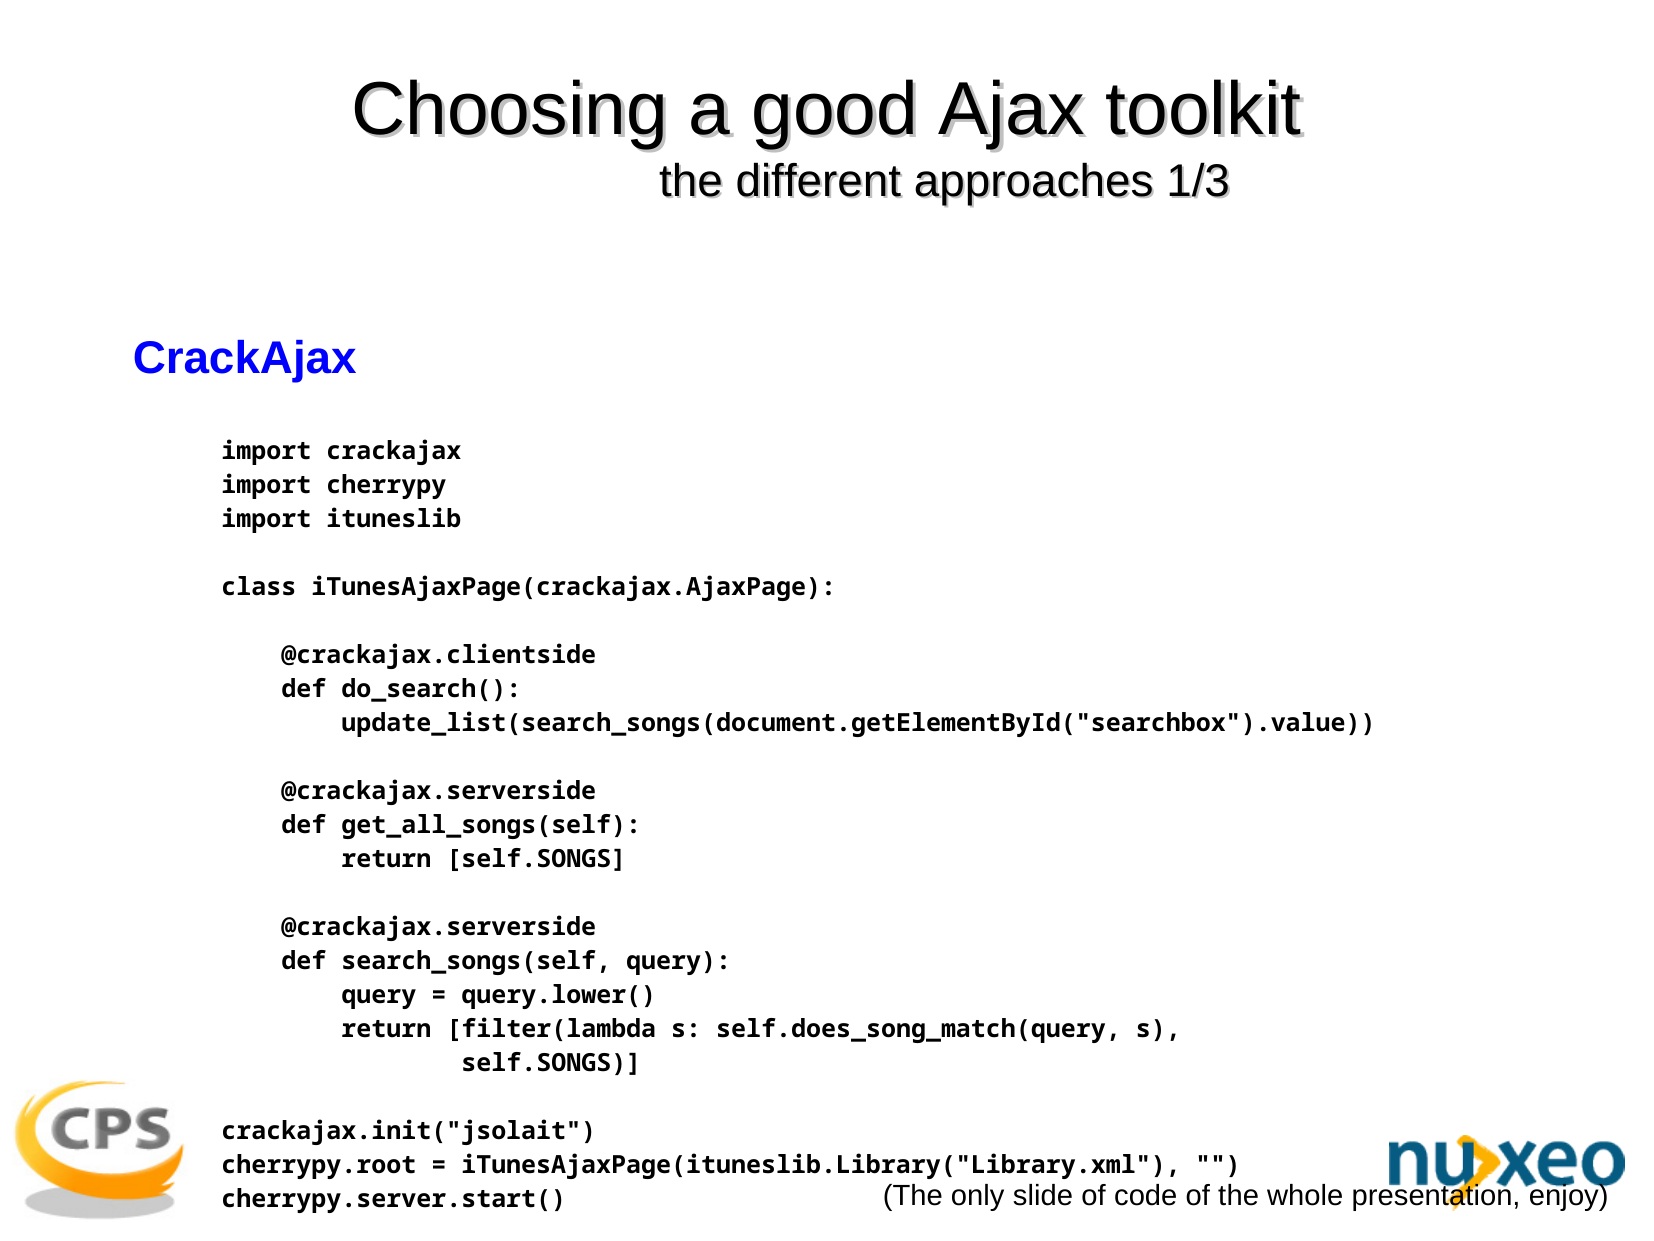

Choosing a good Ajax toolkit
the different approaches 1/3
CrackAjax
import crackajax
import cherrypy
import ituneslib
class iTunesAjaxPage(crackajax.AjaxPage):
 @crackajax.clientside
 def do_search():
 update_list(search_songs(document.getElementById("searchbox").value))
 @crackajax.serverside
 def get_all_songs(self):
 return [self.SONGS]
 @crackajax.serverside
 def search_songs(self, query):
 query = query.lower()
 return [filter(lambda s: self.does_song_match(query, s),
 self.SONGS)]
crackajax.init("jsolait")
cherrypy.root = iTunesAjaxPage(ituneslib.Library("Library.xml"), "")
cherrypy.server.start()
(The only slide of code of the whole presentation, enjoy)